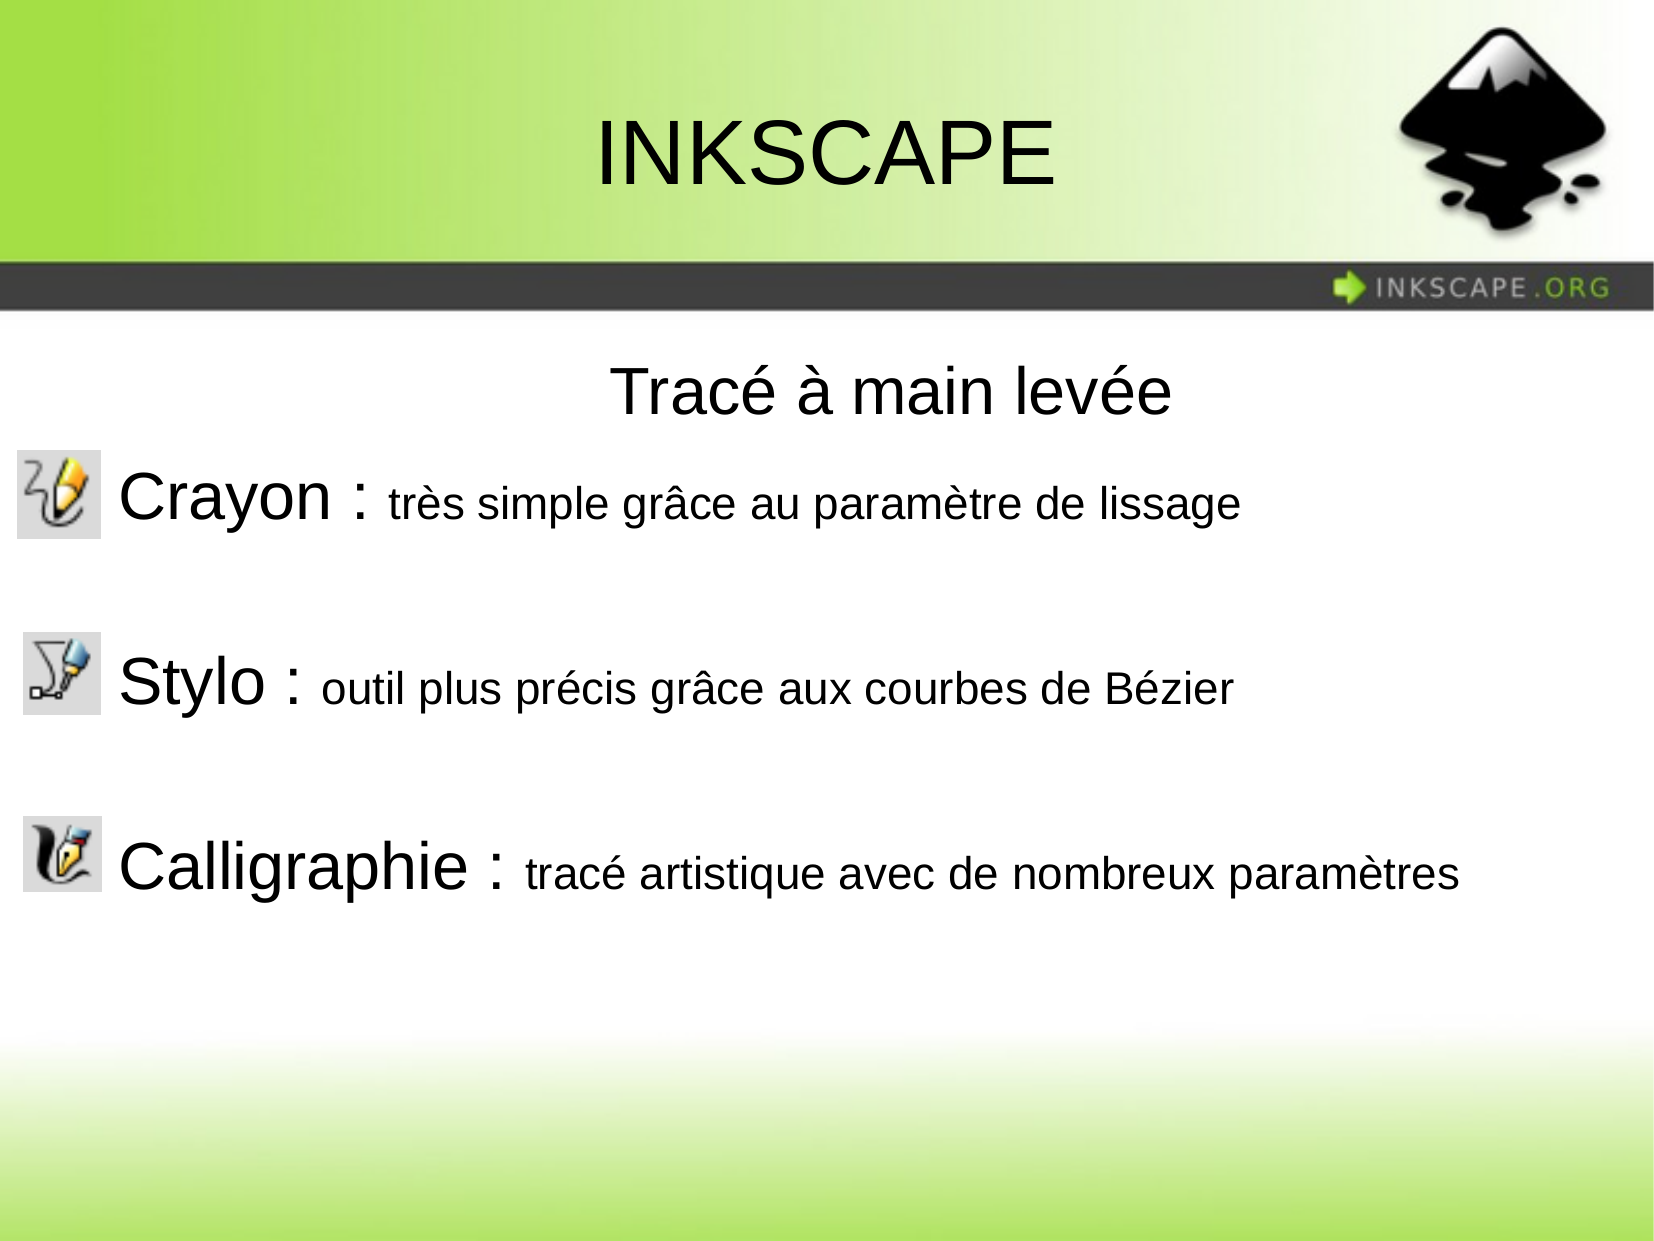

# INKSCAPE
Tracé à main levée
Crayon : très simple grâce au paramètre de lissage
Stylo : outil plus précis grâce aux courbes de Bézier
Calligraphie : tracé artistique avec de nombreux paramètres